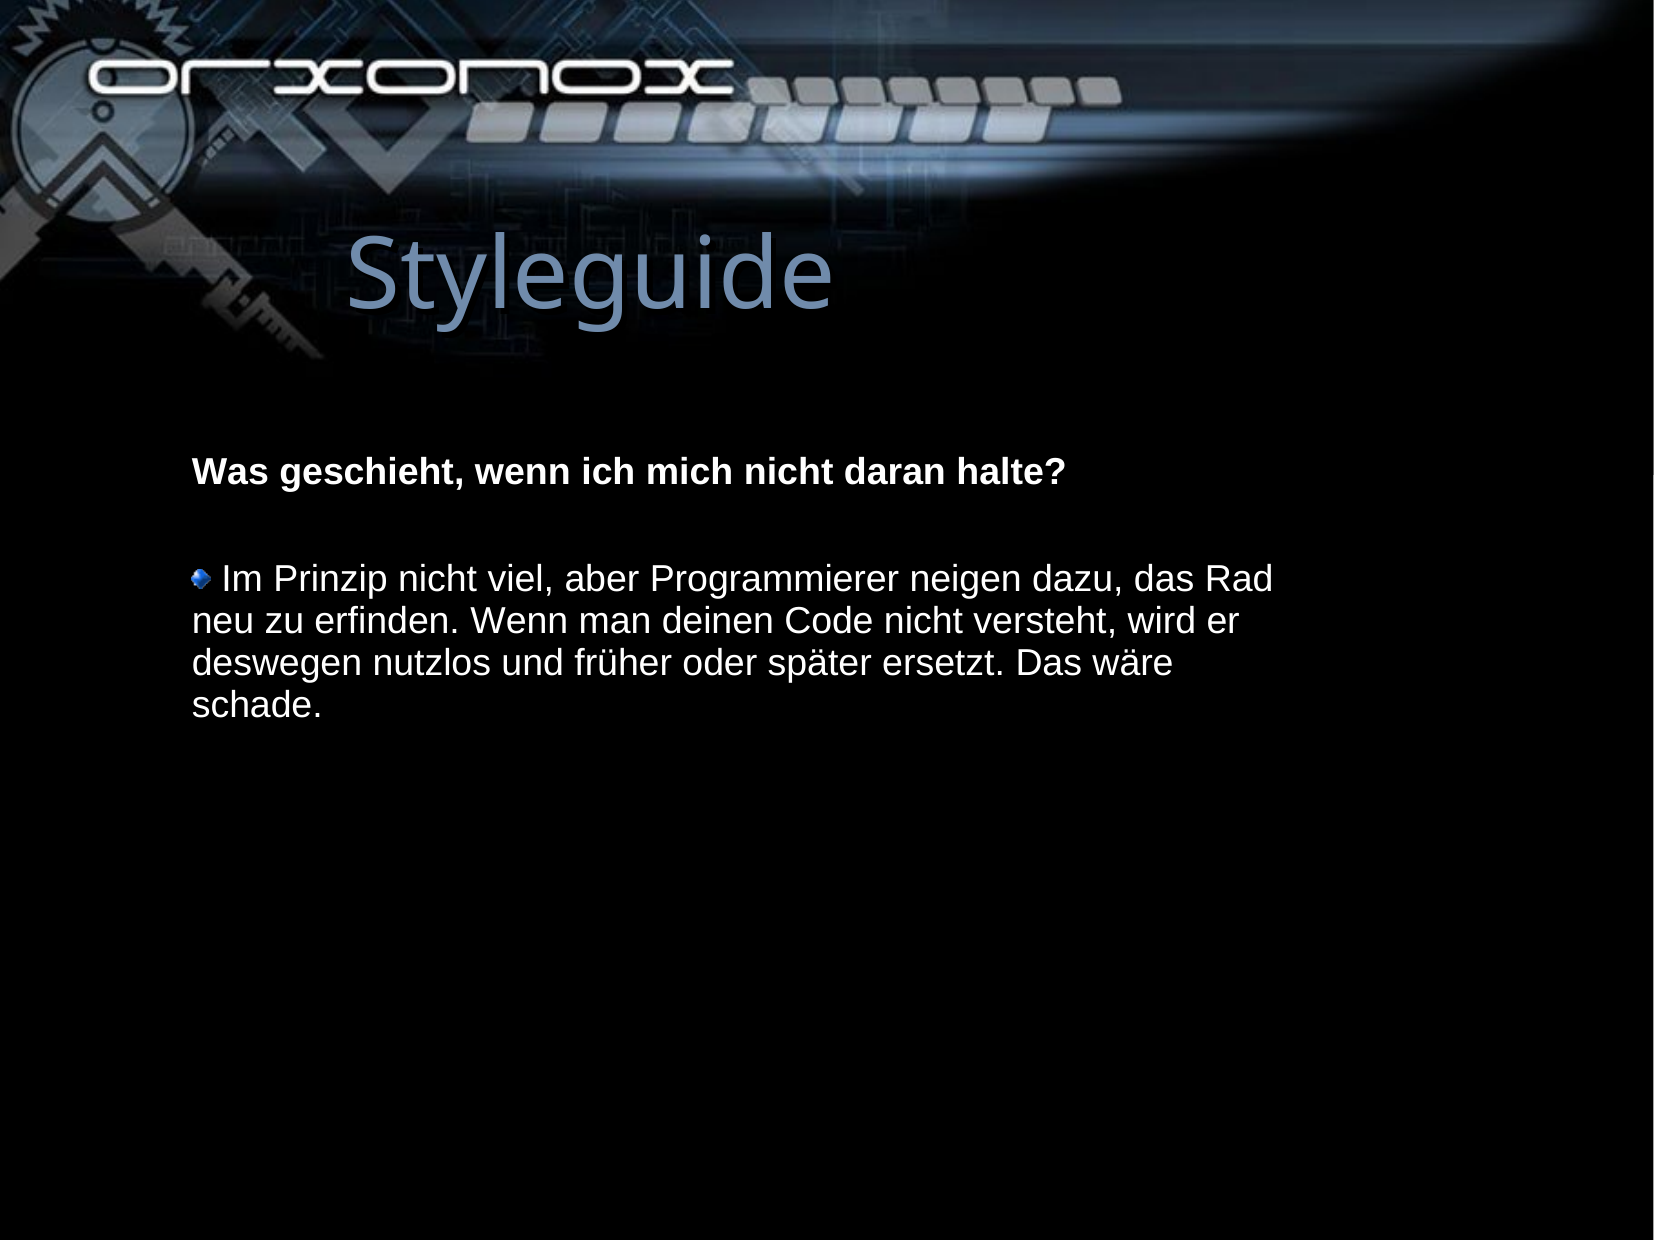

Styleguide
Was geschieht, wenn ich mich nicht daran halte?
 Im Prinzip nicht viel, aber Programmierer neigen dazu, das Rad neu zu erfinden. Wenn man deinen Code nicht versteht, wird er deswegen nutzlos und früher oder später ersetzt. Das wäre schade.